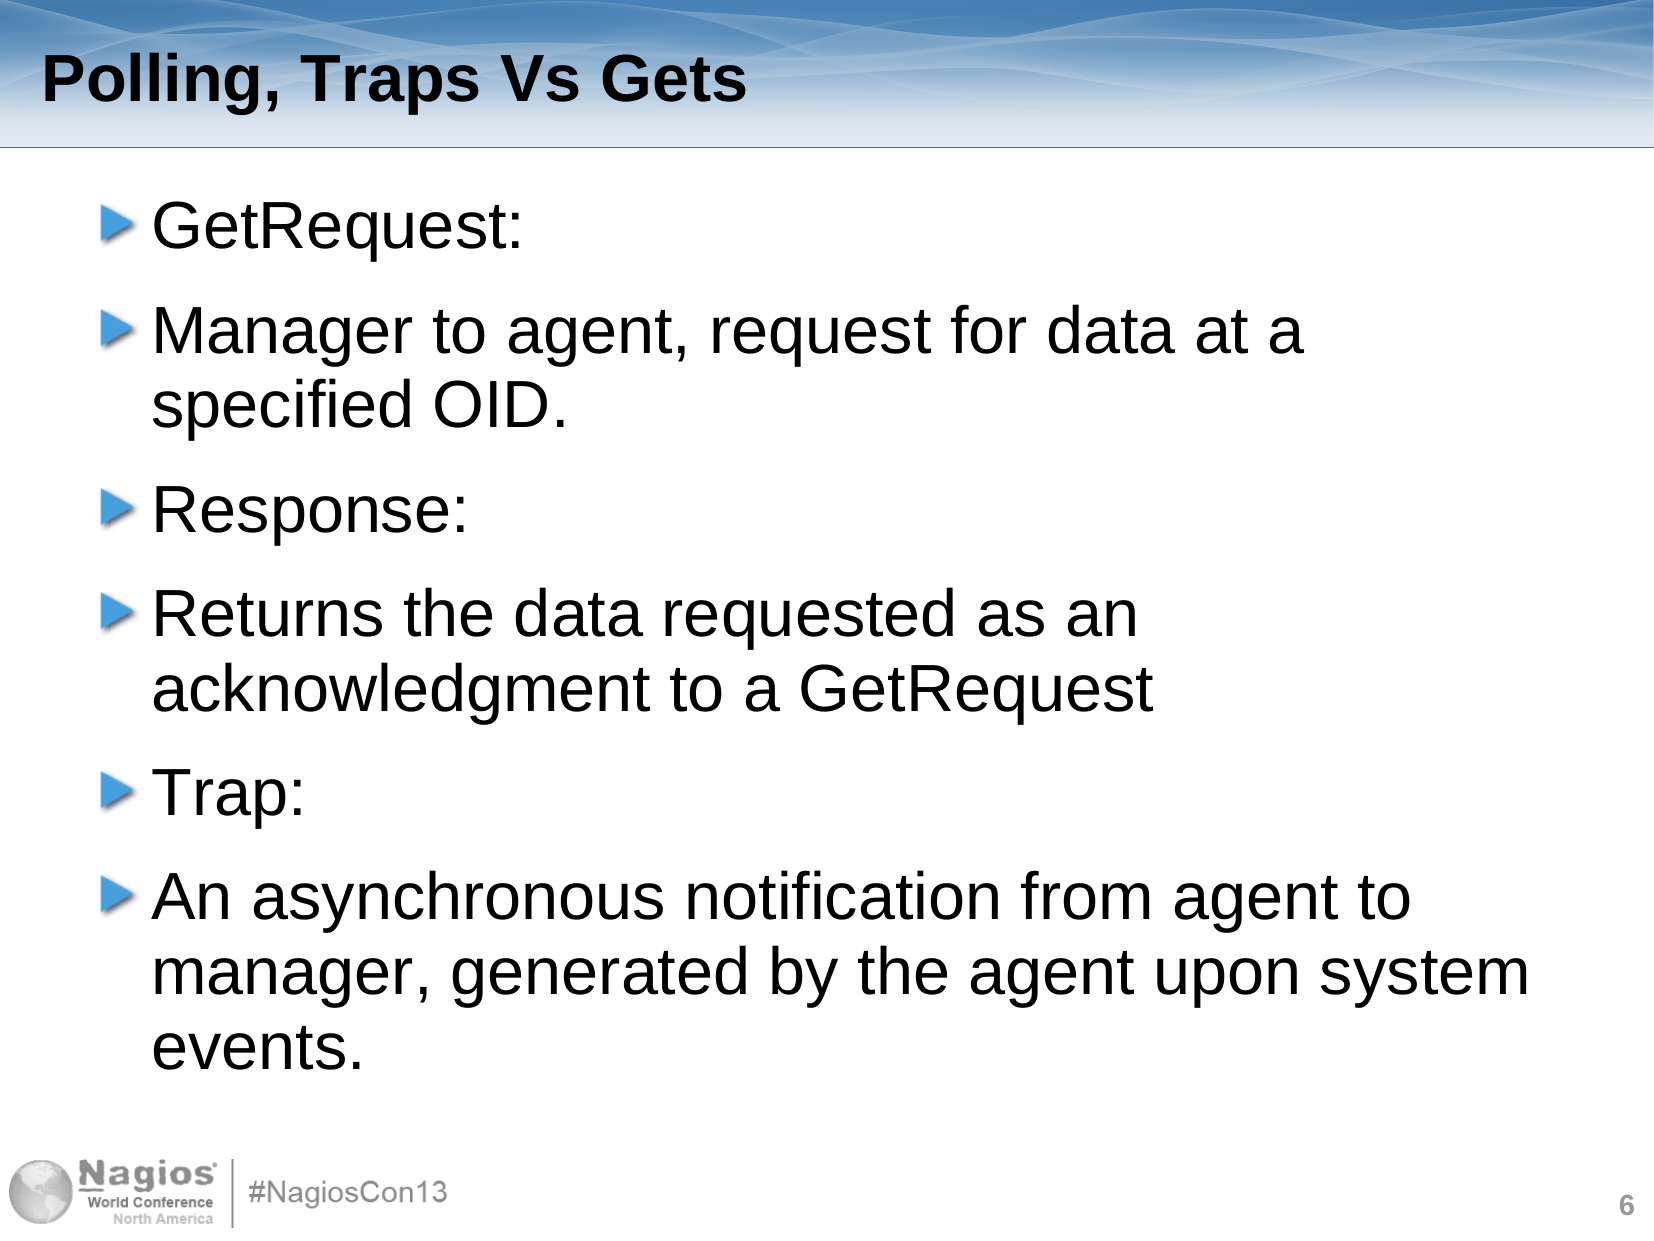

# Polling, Traps Vs Gets
GetRequest:
Manager to agent, request for data at a specified OID.
Response:
Returns the data requested as an acknowledgment to a GetRequest
Trap:
An asynchronous notification from agent to manager, generated by the agent upon system events.
6